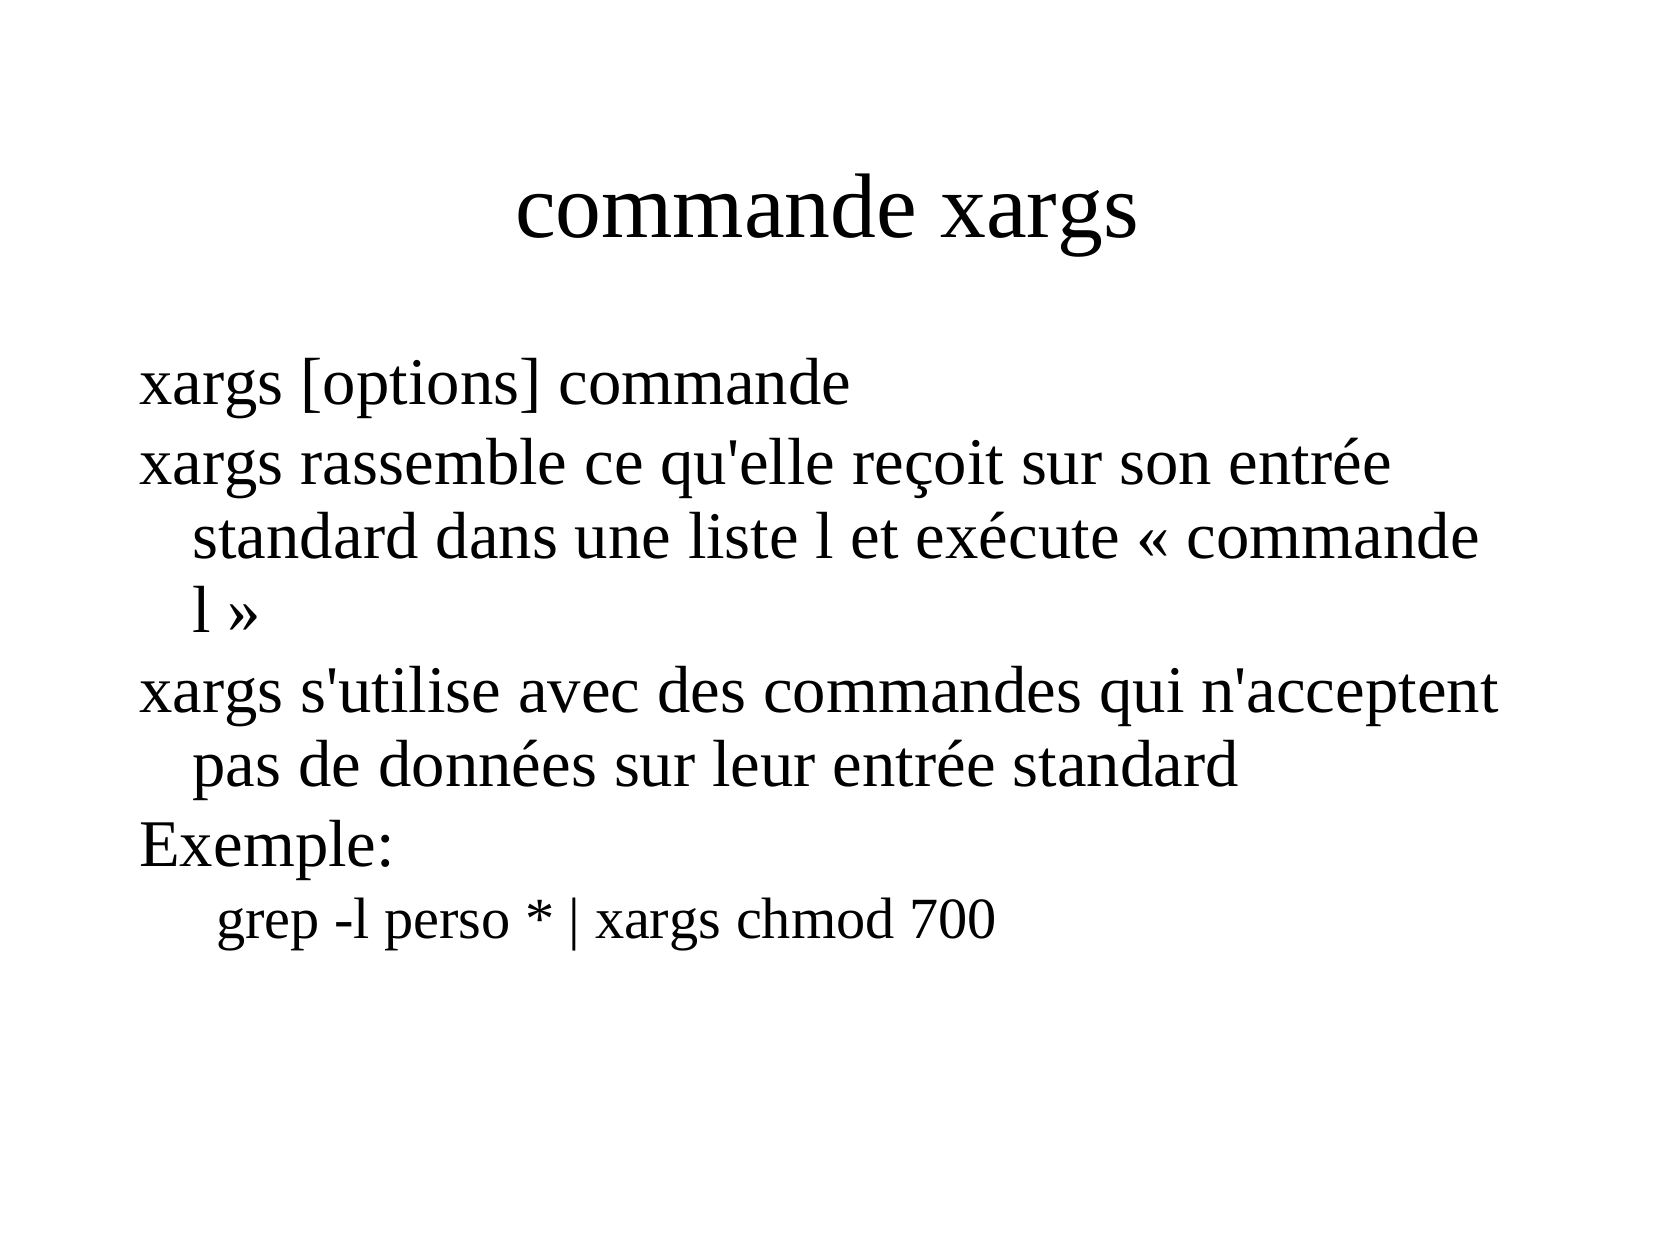

# commande xargs
xargs [options] commande
xargs rassemble ce qu'elle reçoit sur son entrée standard dans une liste l et exécute « commande l »
xargs s'utilise avec des commandes qui n'acceptent pas de données sur leur entrée standard
Exemple:
grep -l perso * | xargs chmod 700